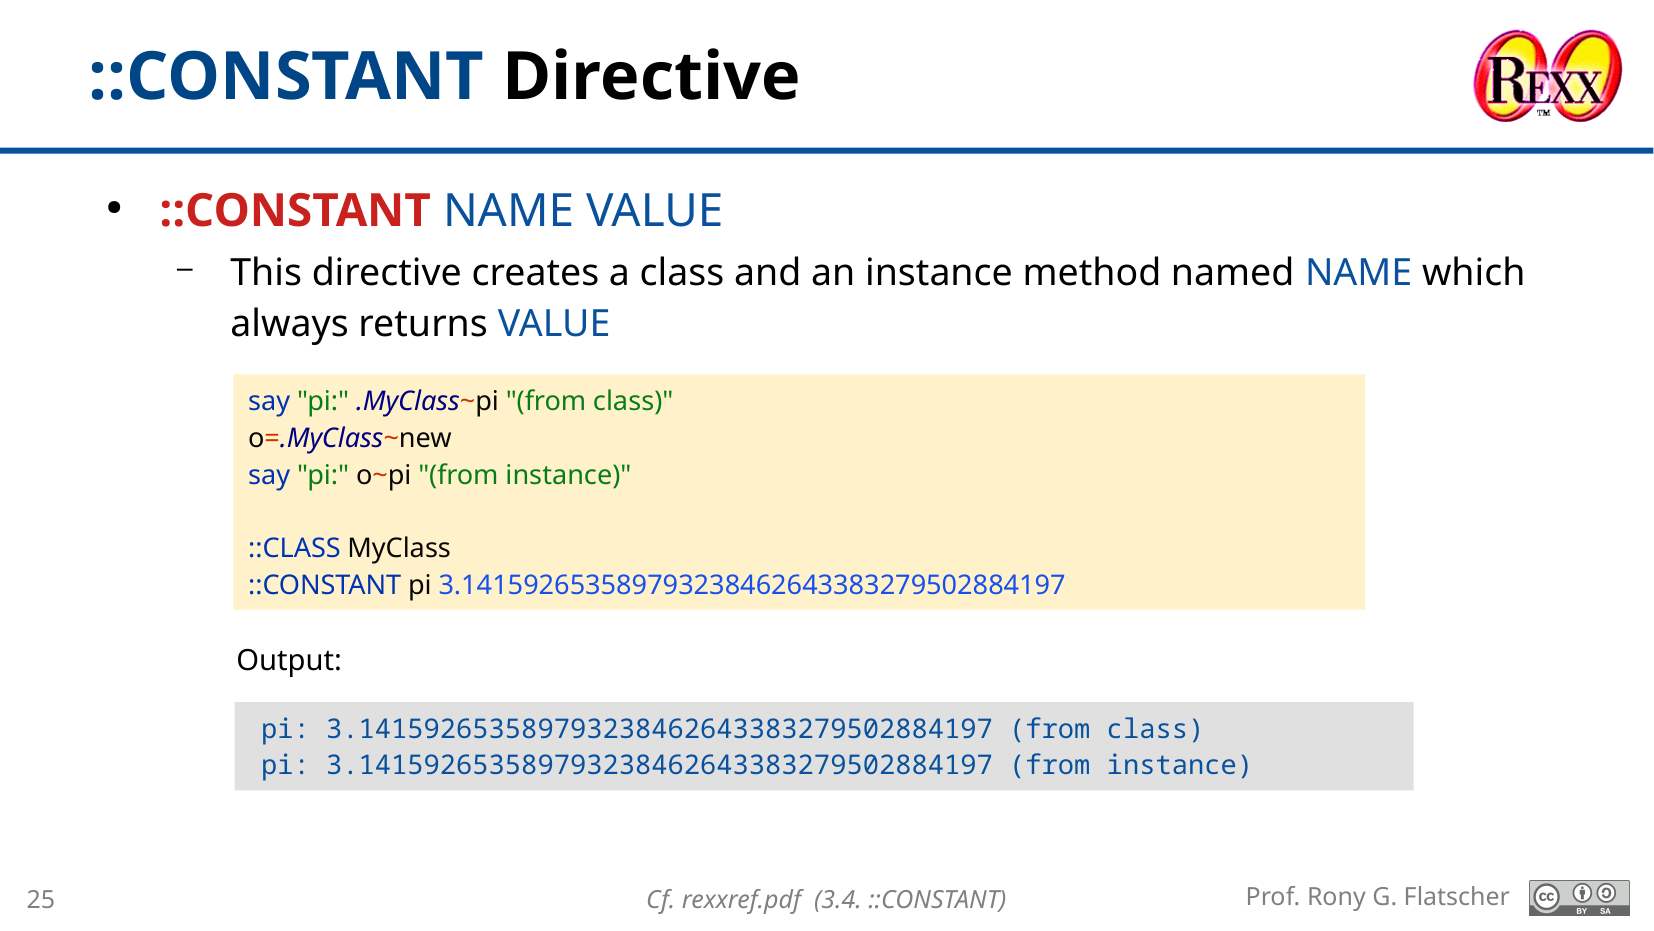

# ::CONSTANT Directive
::CONSTANT NAME VALUE
This directive creates a class and an instance method named NAME which always returns VALUE
say "pi:" .MyClass~pi "(from class)"
o=.MyClass~new
say "pi:" o~pi "(from instance)"
::CLASS MyClass
::CONSTANT pi 3.141592653589793238462643383279502884197
Output:
pi: 3.141592653589793238462643383279502884197 (from class)
pi: 3.141592653589793238462643383279502884197 (from instance)
Cf. rexxref.pdf (3.4. ::CONSTANT)